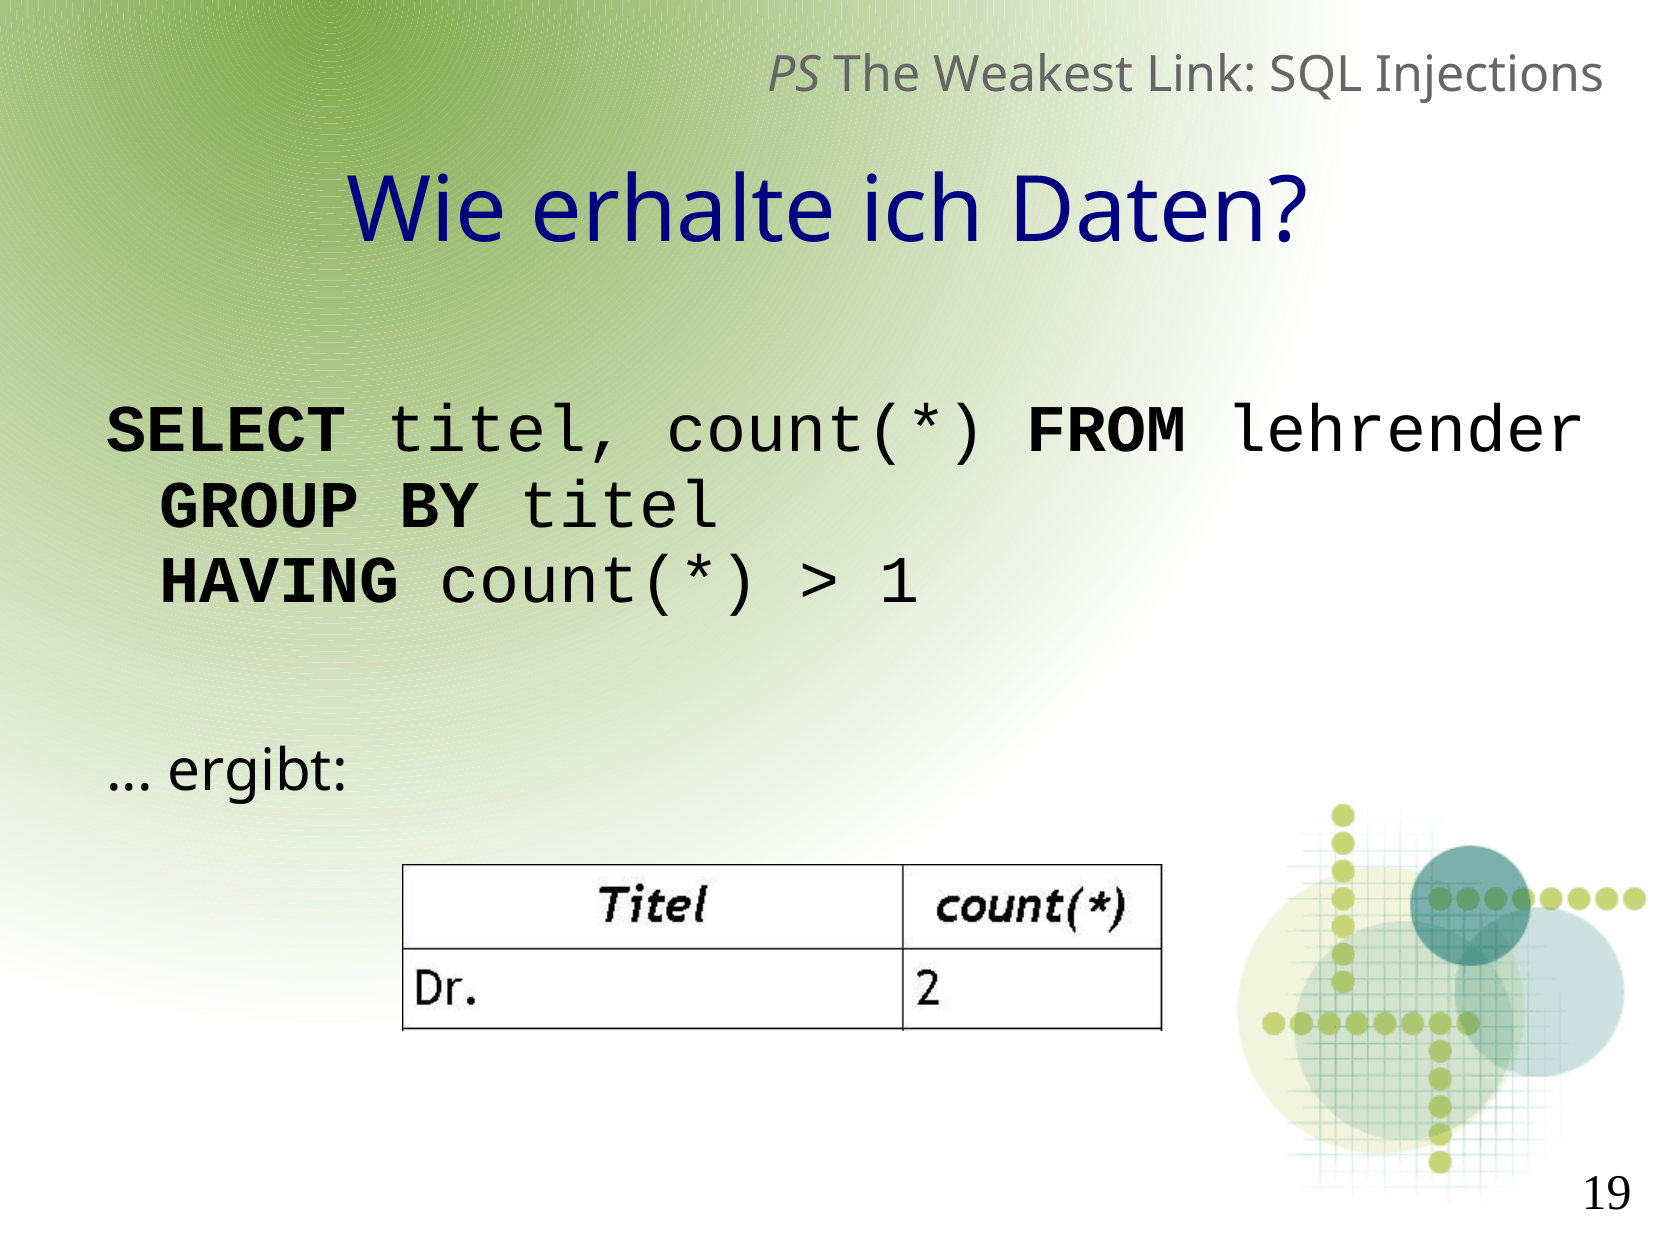

# Wie erhalte ich Daten?
SELECT titel, count(*) FROM lehrender GROUP BY titel
HAVING count(*) > 1
... ergibt: